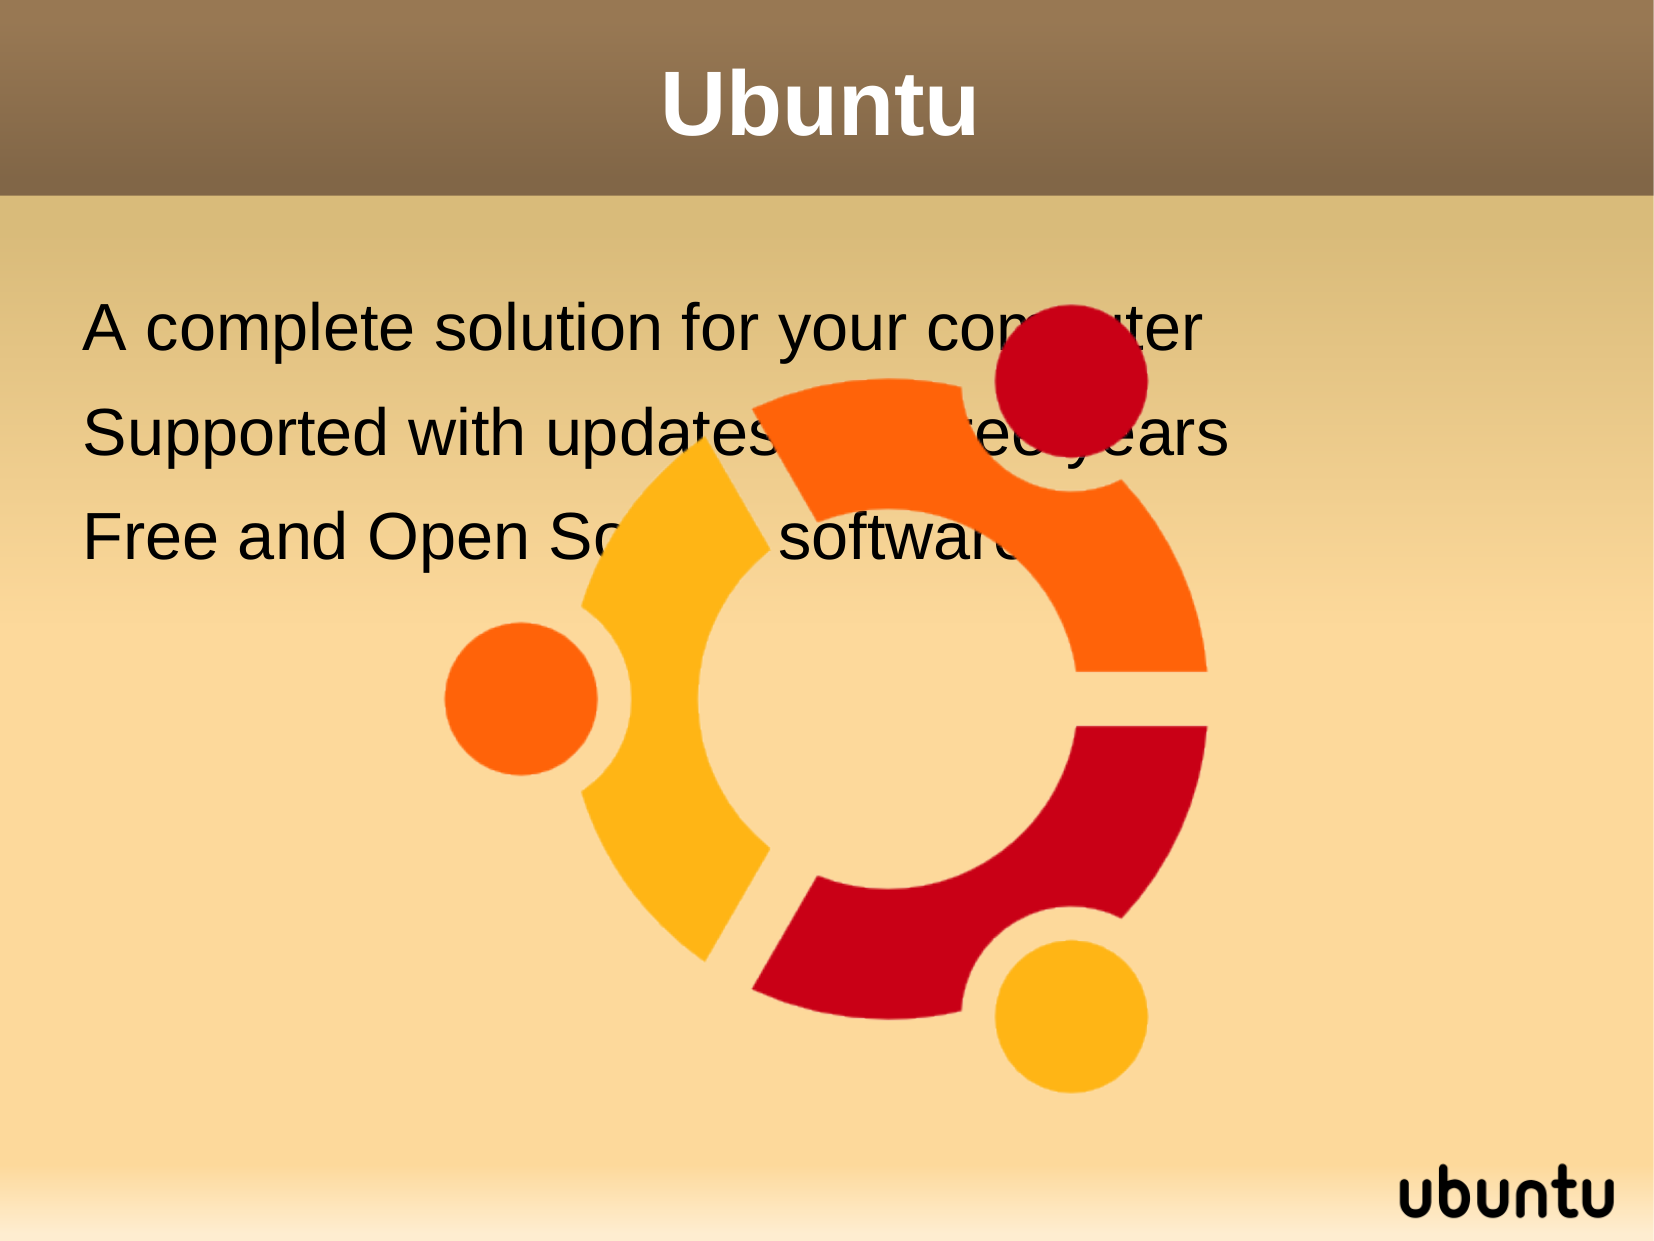

# Ubuntu
A complete solution for your computer
Supported with updates for three years
Free and Open Source software